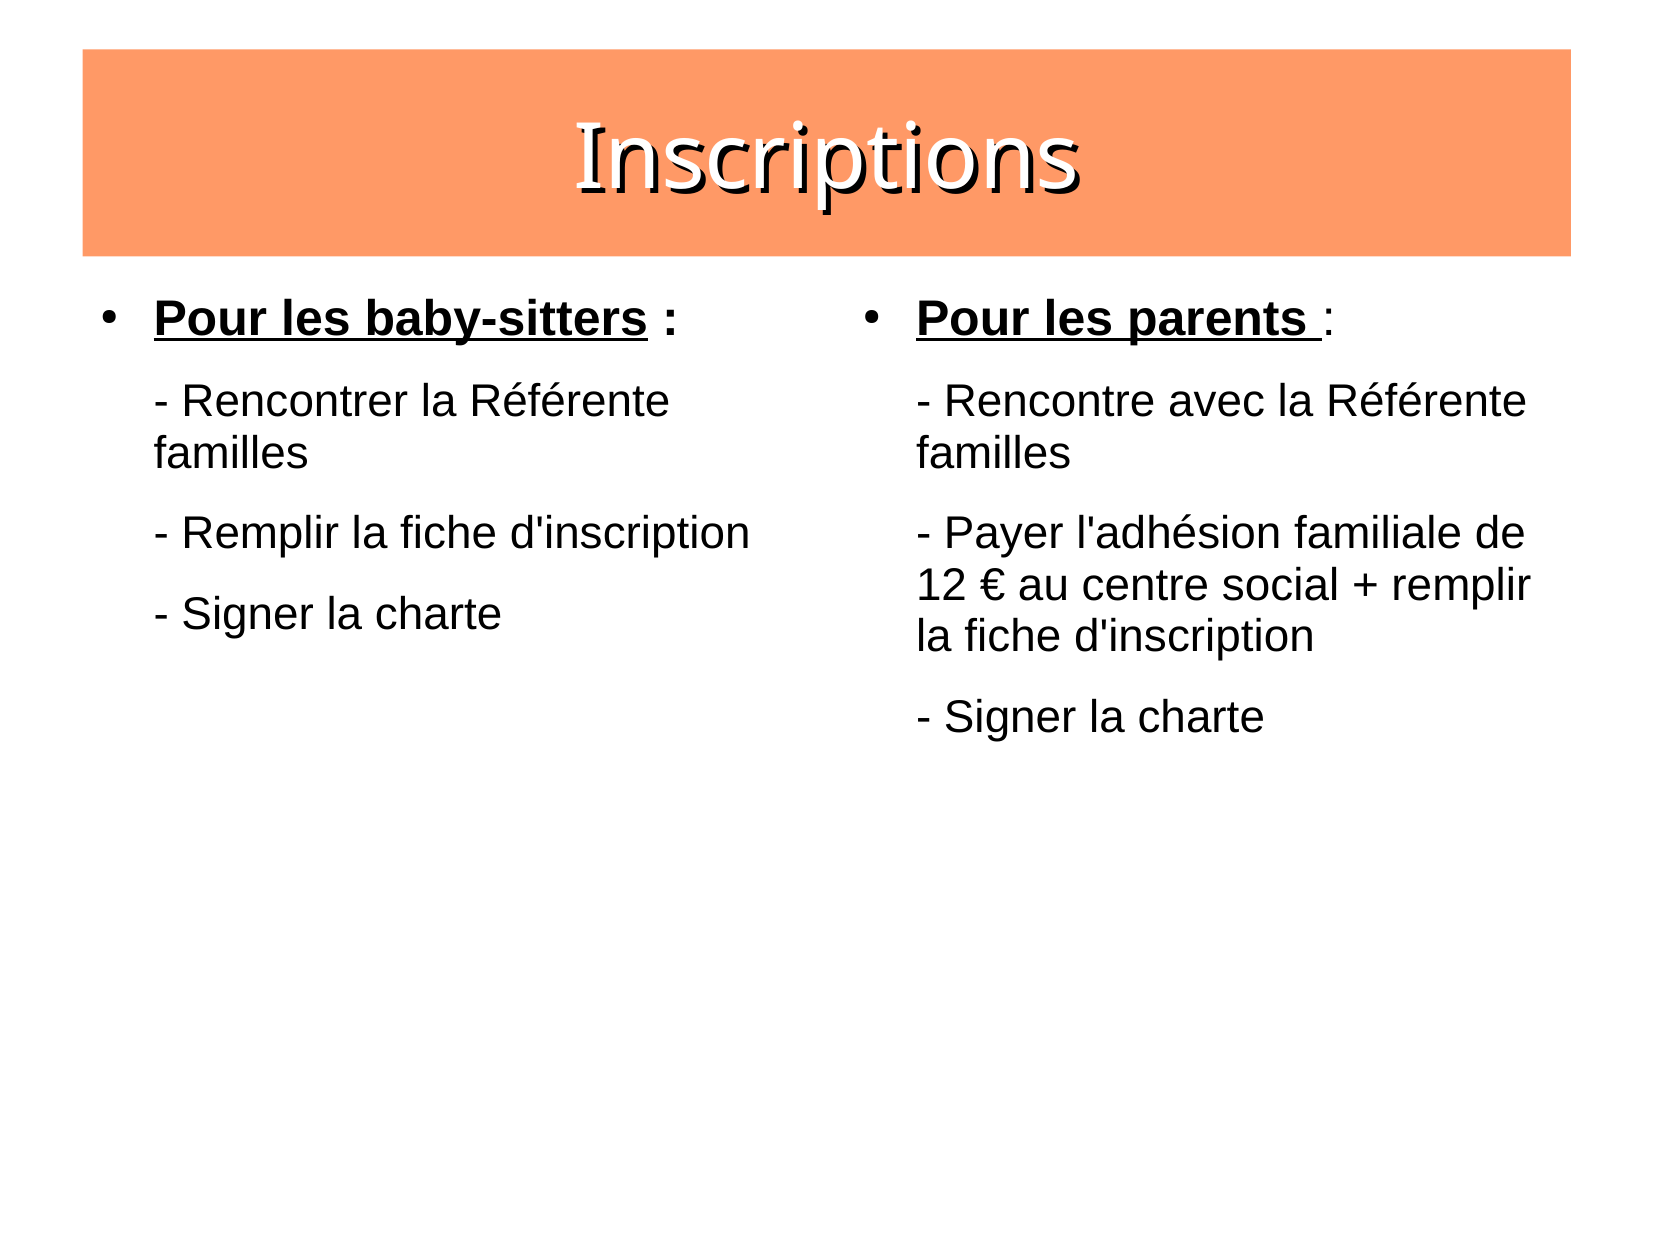

# Inscriptions
Pour les baby-sitters :
- Rencontrer la Référente familles
- Remplir la fiche d'inscription
- Signer la charte
Pour les parents :
- Rencontre avec la Référente familles
- Payer l'adhésion familiale de 12 € au centre social + remplir la fiche d'inscription
- Signer la charte